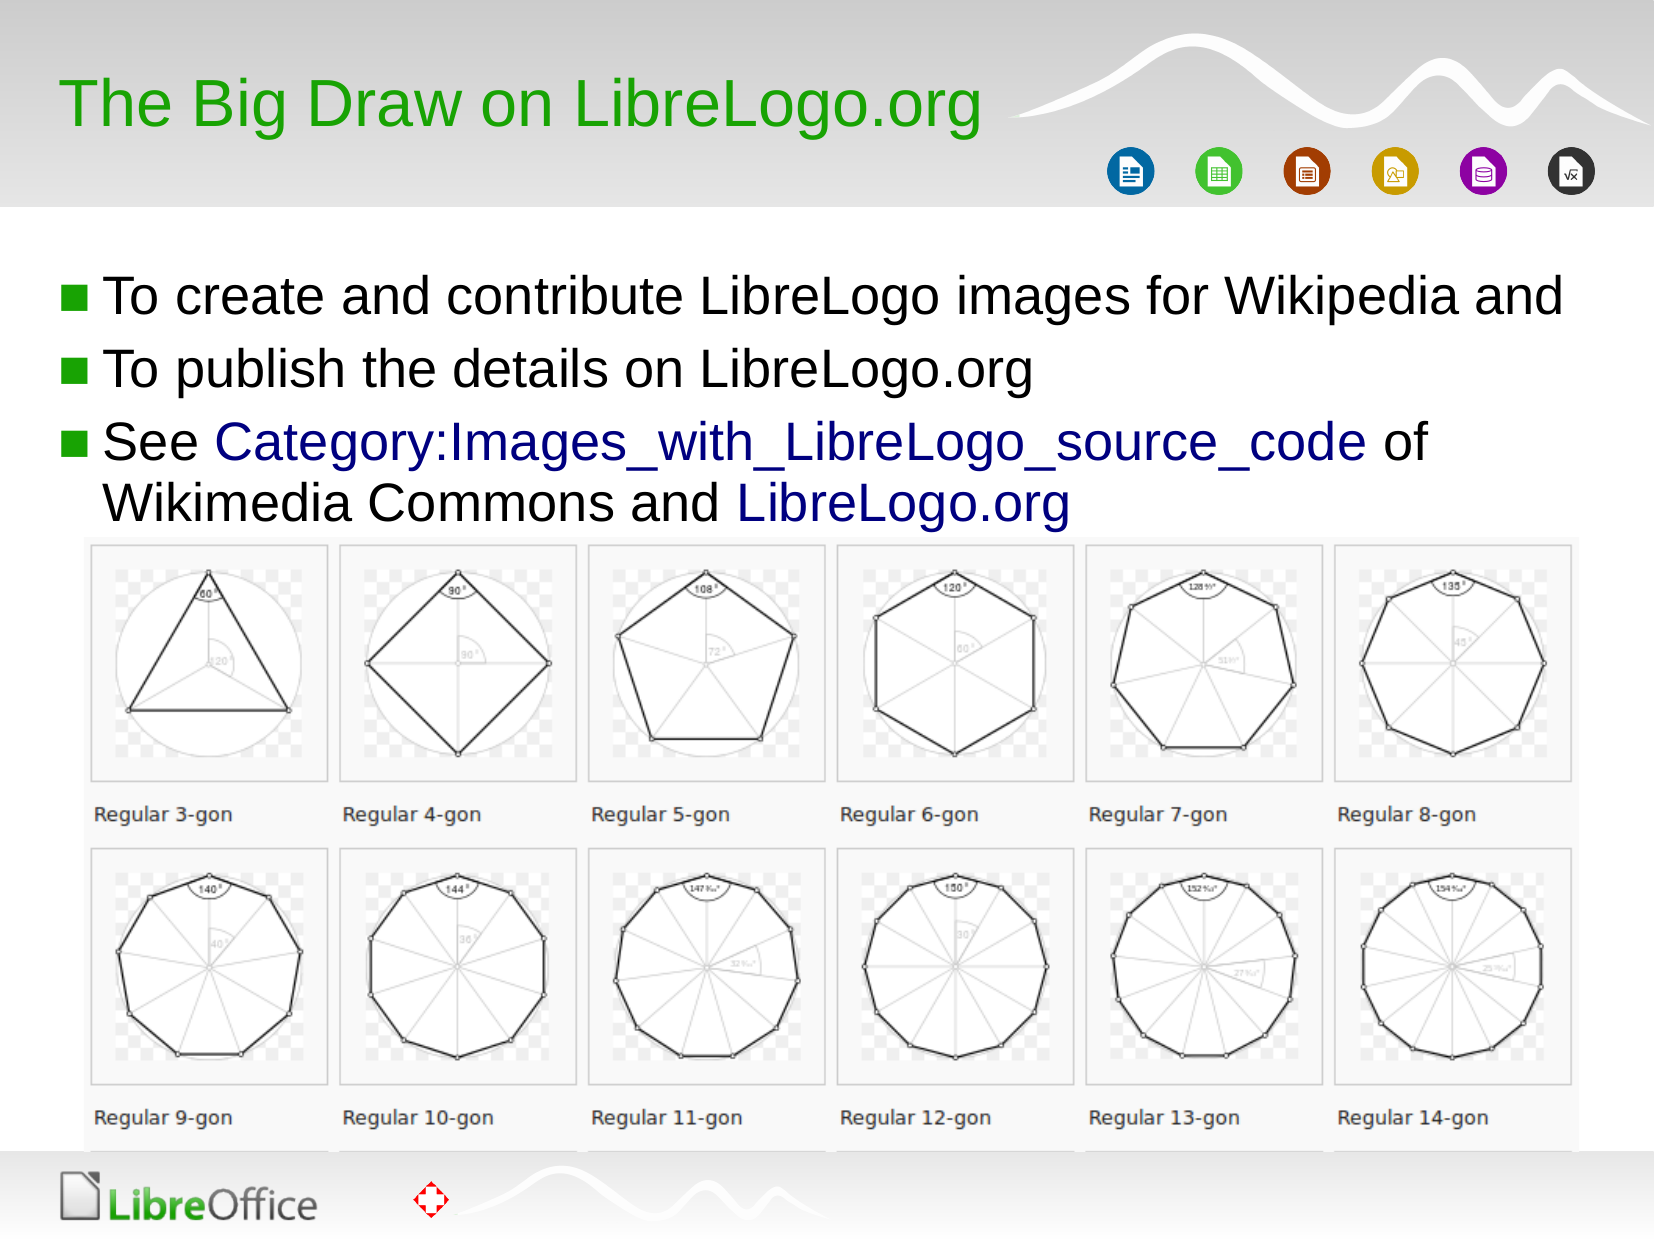

# The Big Draw on LibreLogo.org
To create and contribute LibreLogo images for Wikipedia and
To publish the details on LibreLogo.org
See Category:Images_with_LibreLogo_source_code of Wikimedia Commons and LibreLogo.org